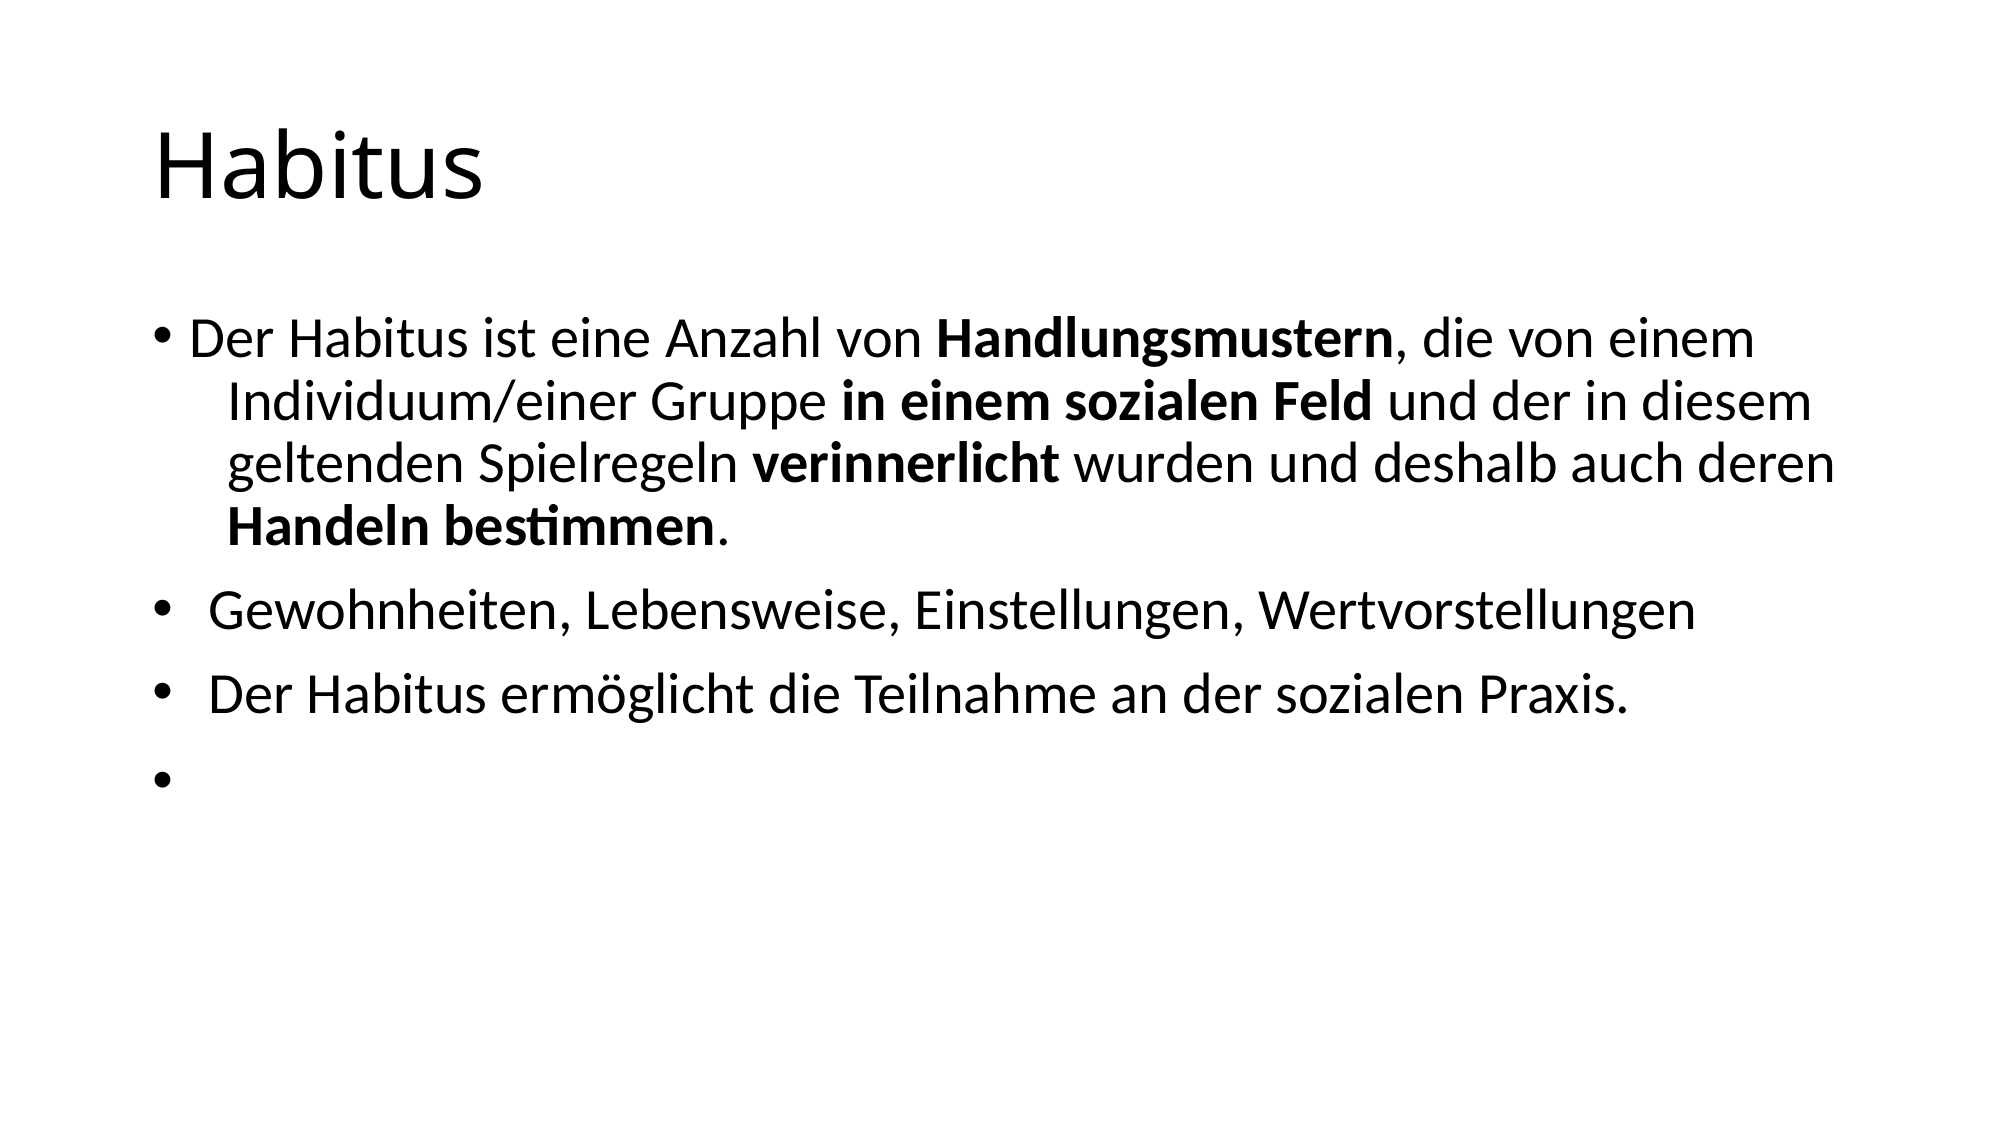

# Habitus
Der Habitus ist eine Anzahl von Handlungsmustern, die von einem Individuum/einer Gruppe in einem sozialen Feld und der in diesem geltenden Spielregeln verinnerlicht wurden und deshalb auch deren Handeln bestimmen.
Gewohnheiten, Lebensweise, Einstellungen, Wertvorstellungen
Der Habitus ermöglicht die Teilnahme an der sozialen Praxis.